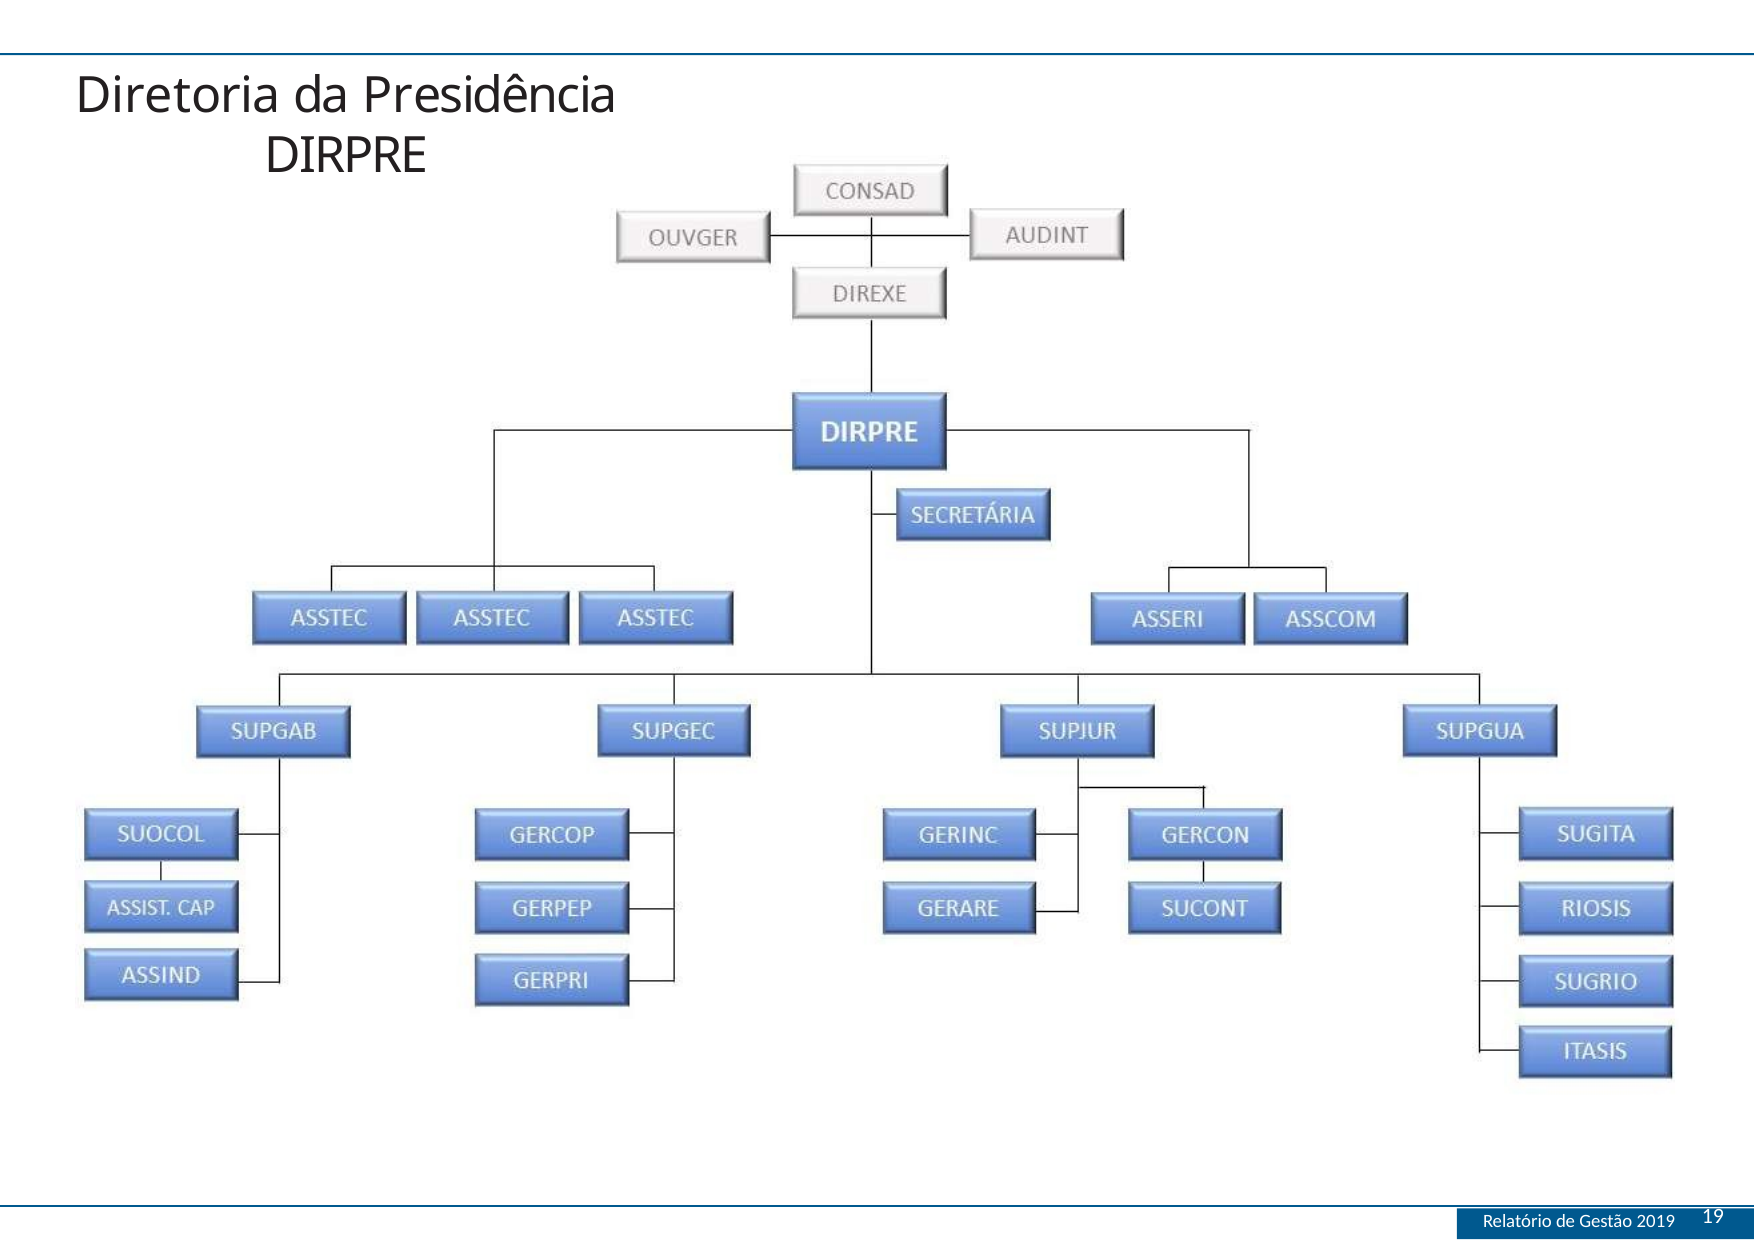

# Diretoria da Presidência DIRPRE
19
Relatório de Gestão 2019